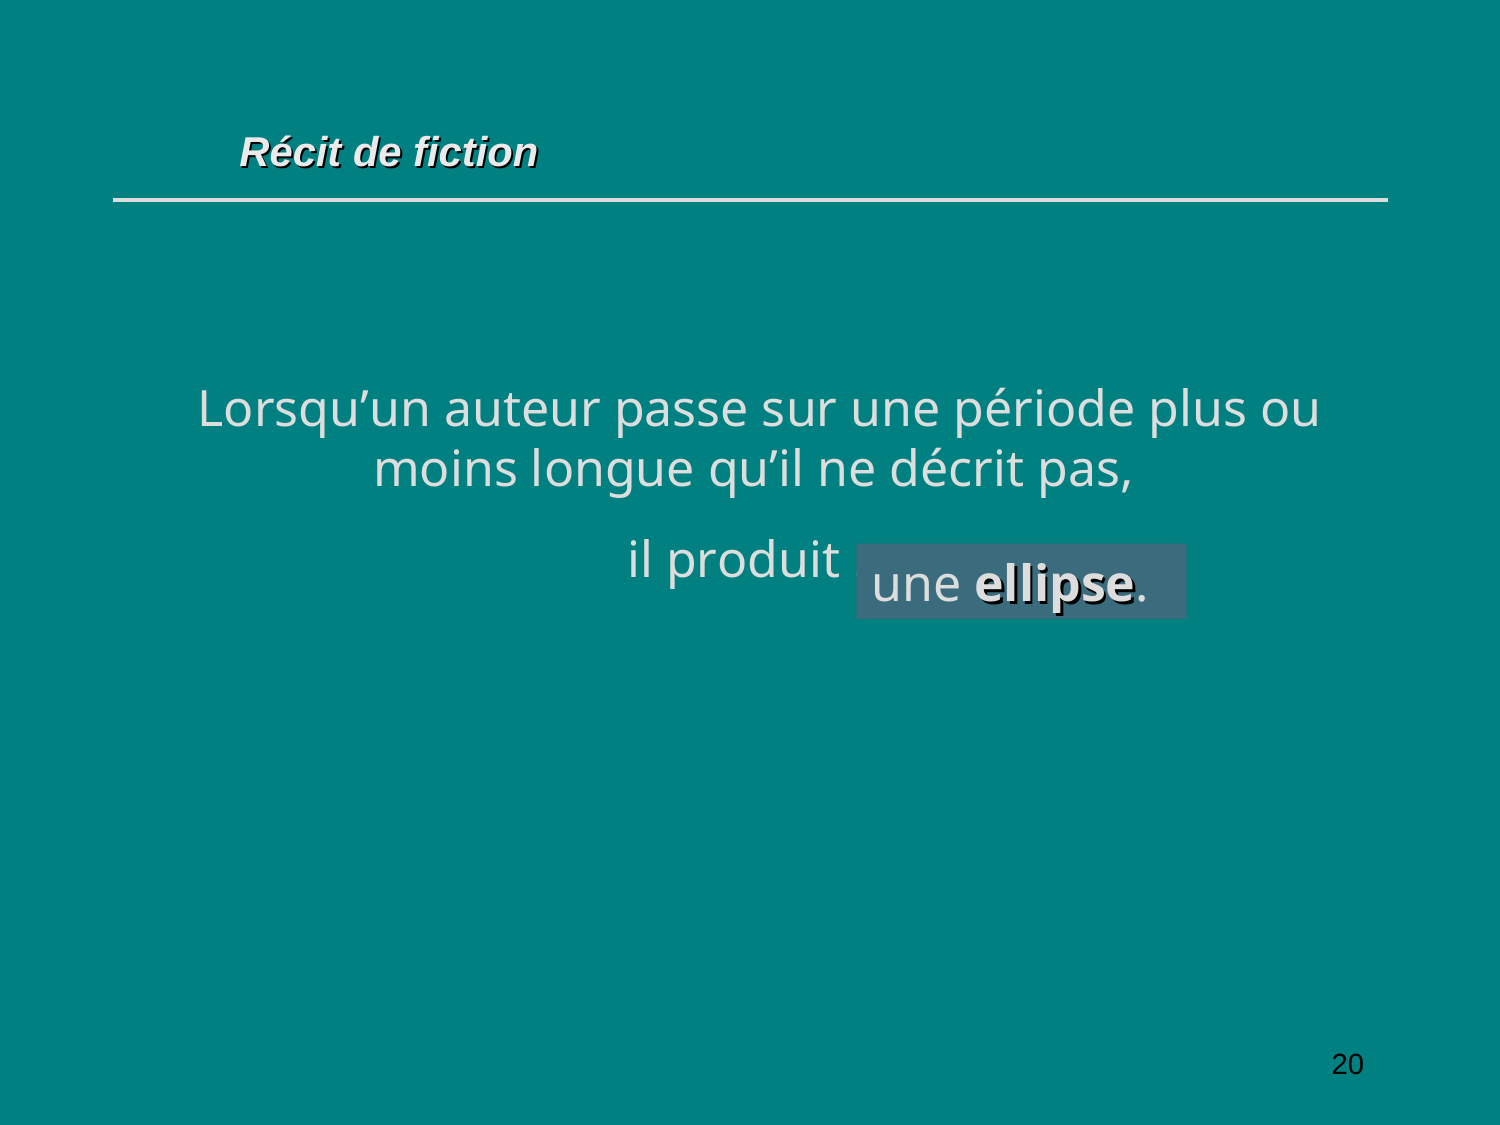

Récit de fiction
Lorsqu’un auteur passe sur une période plus ou moins longue qu’il ne décrit pas,
il produit …
une ellipse.
20